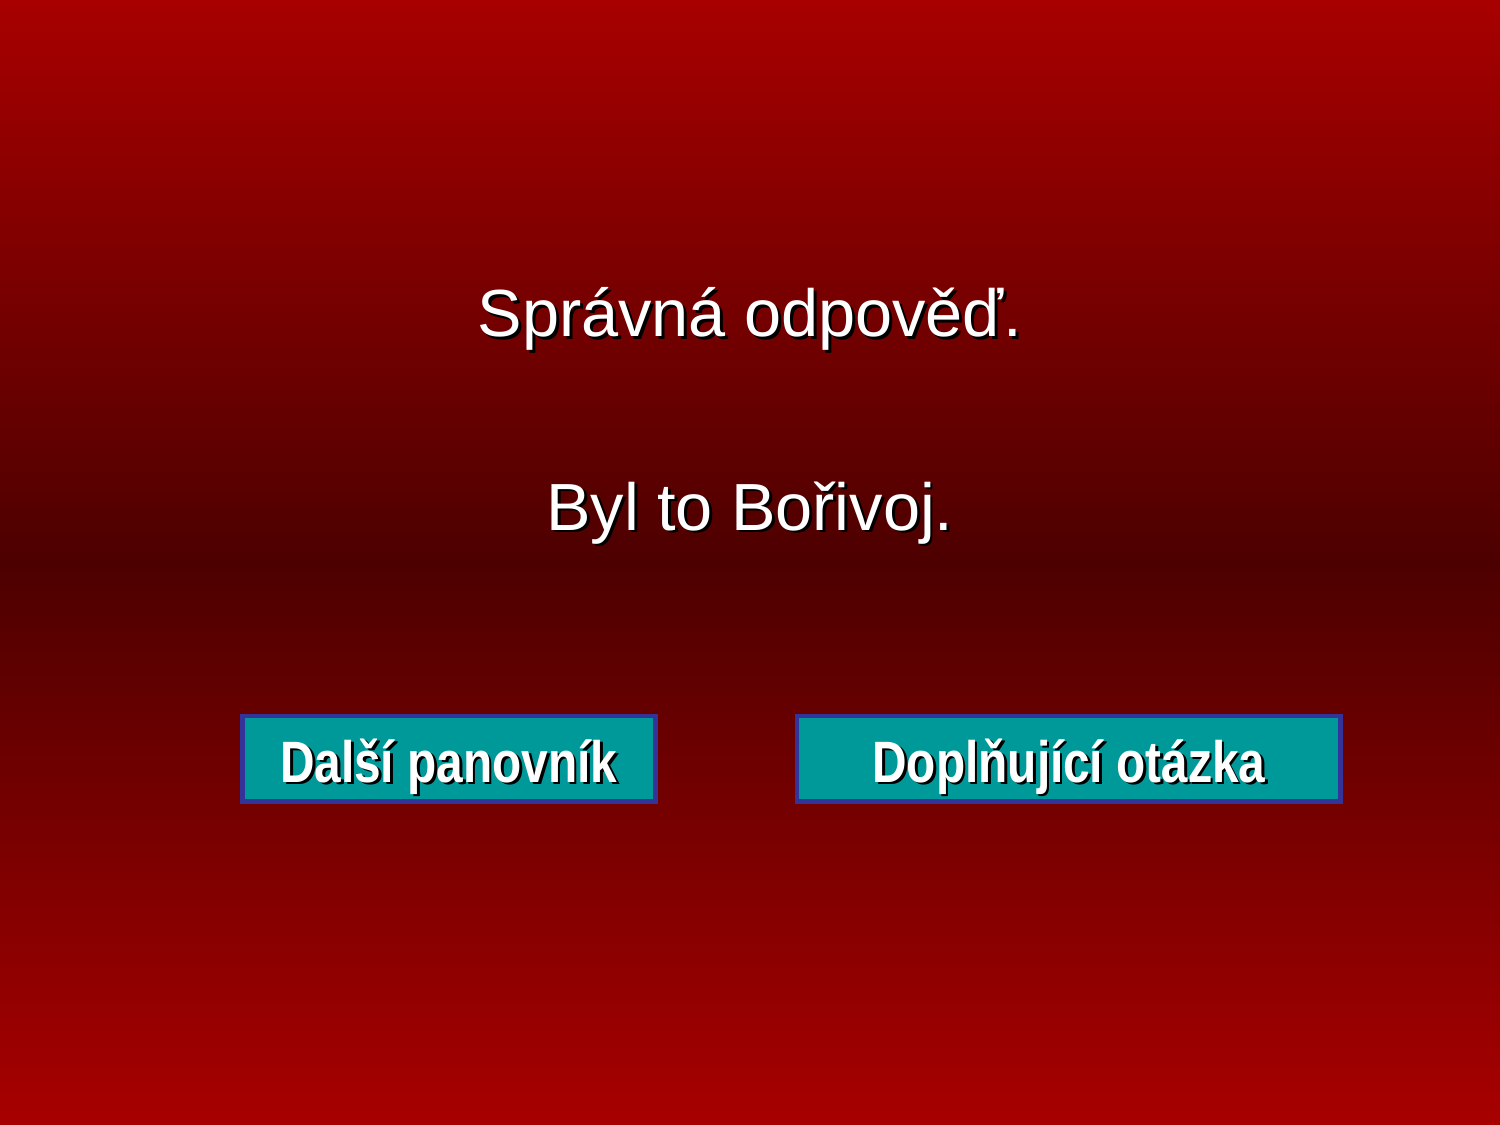

#
Správná odpověď.
Byl to Bořivoj.
Další panovník
Doplňující otázka